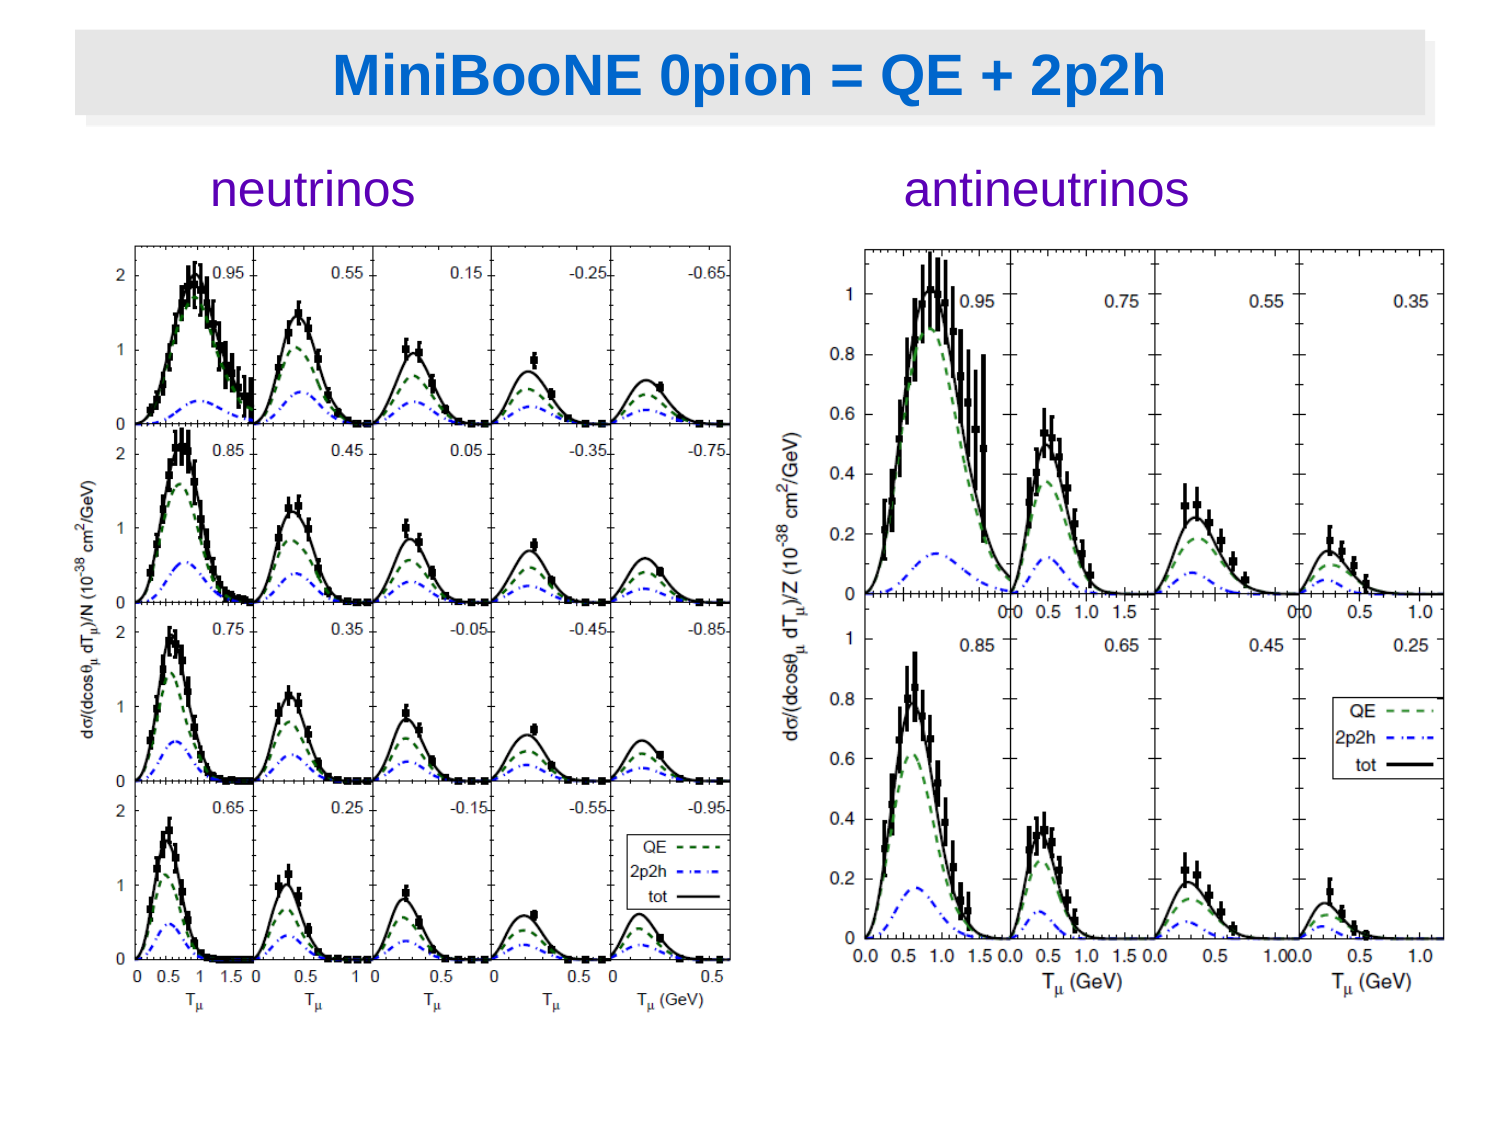

# MiniBooNE 0pion = QE + 2p2h
 neutrinos antineutrinos